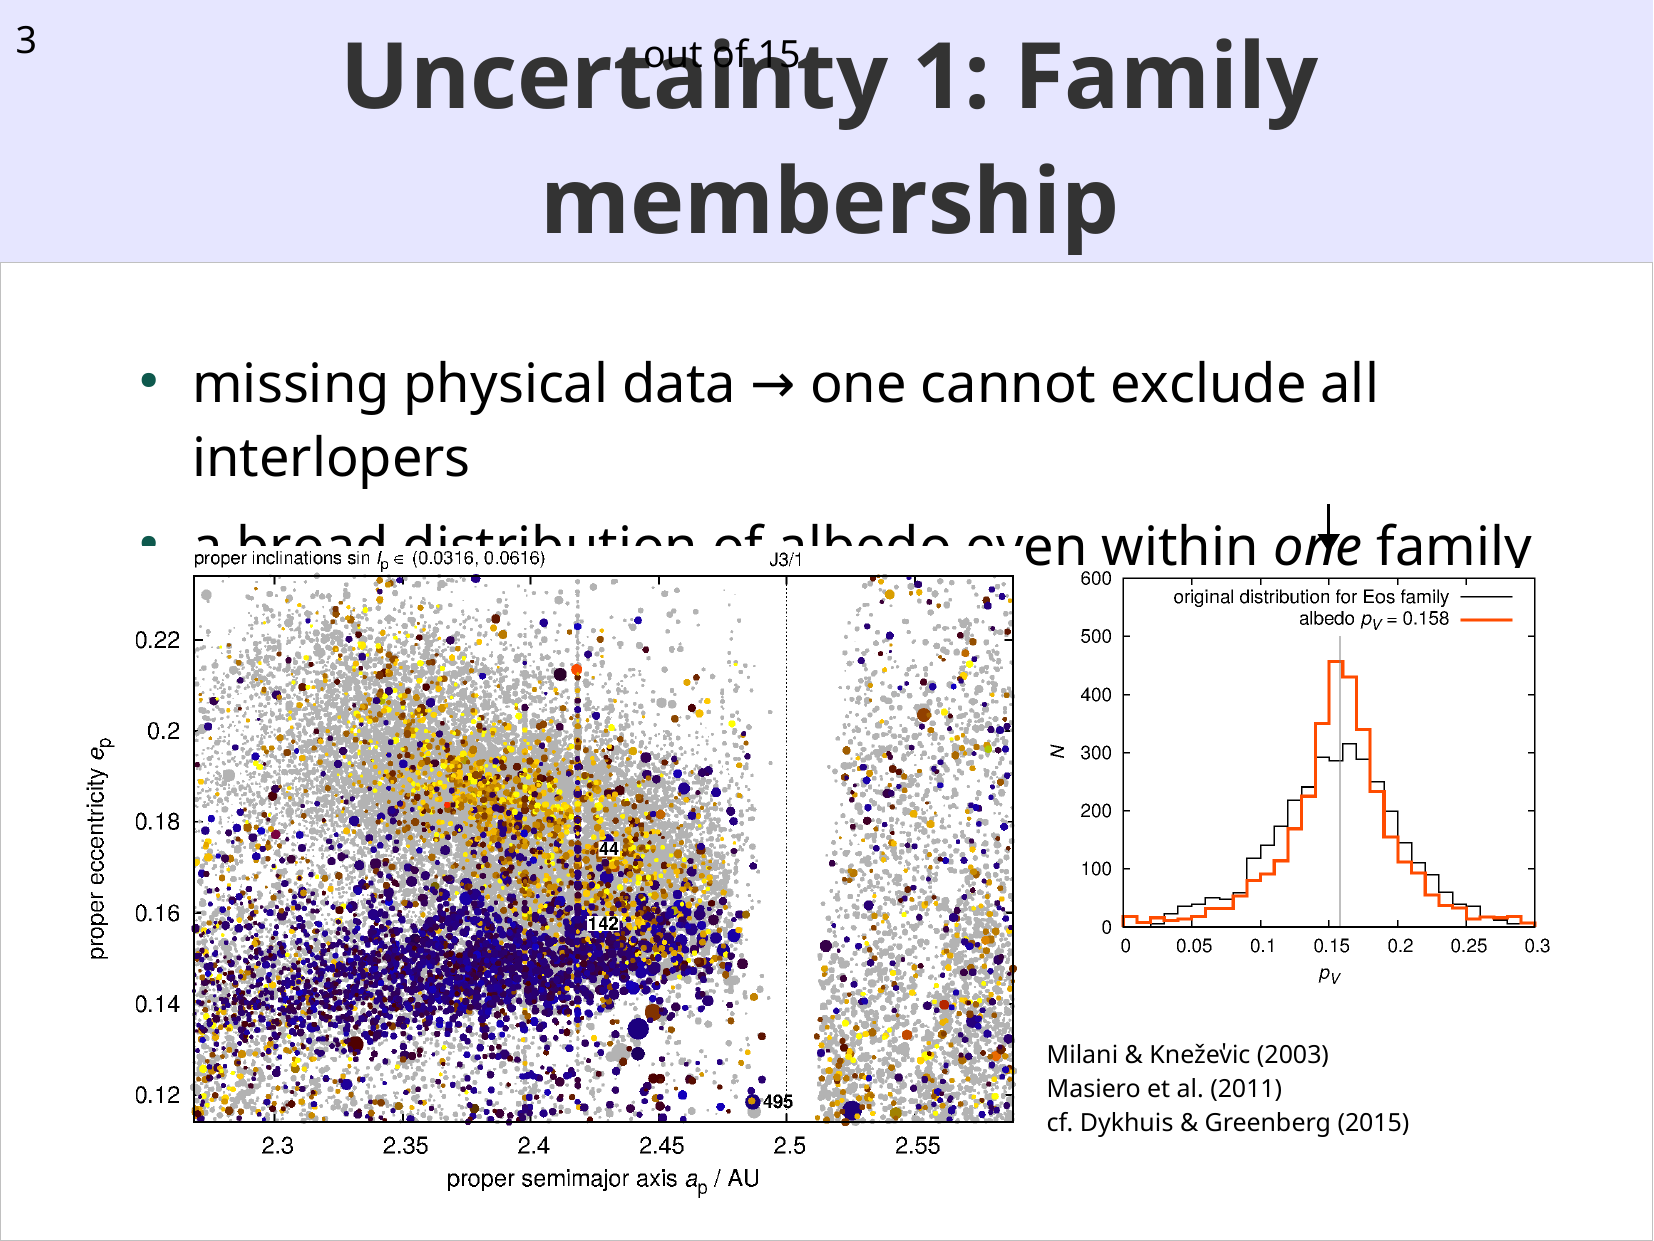

3
# Uncertainty 1: Family membership
out of 15
missing physical data → one cannot exclude all interlopers
a broad distribution of albedo even within one family
'
Milani & Kneževic (2003)
Masiero et al. (2011)
cf. Dykhuis & Greenberg (2015)